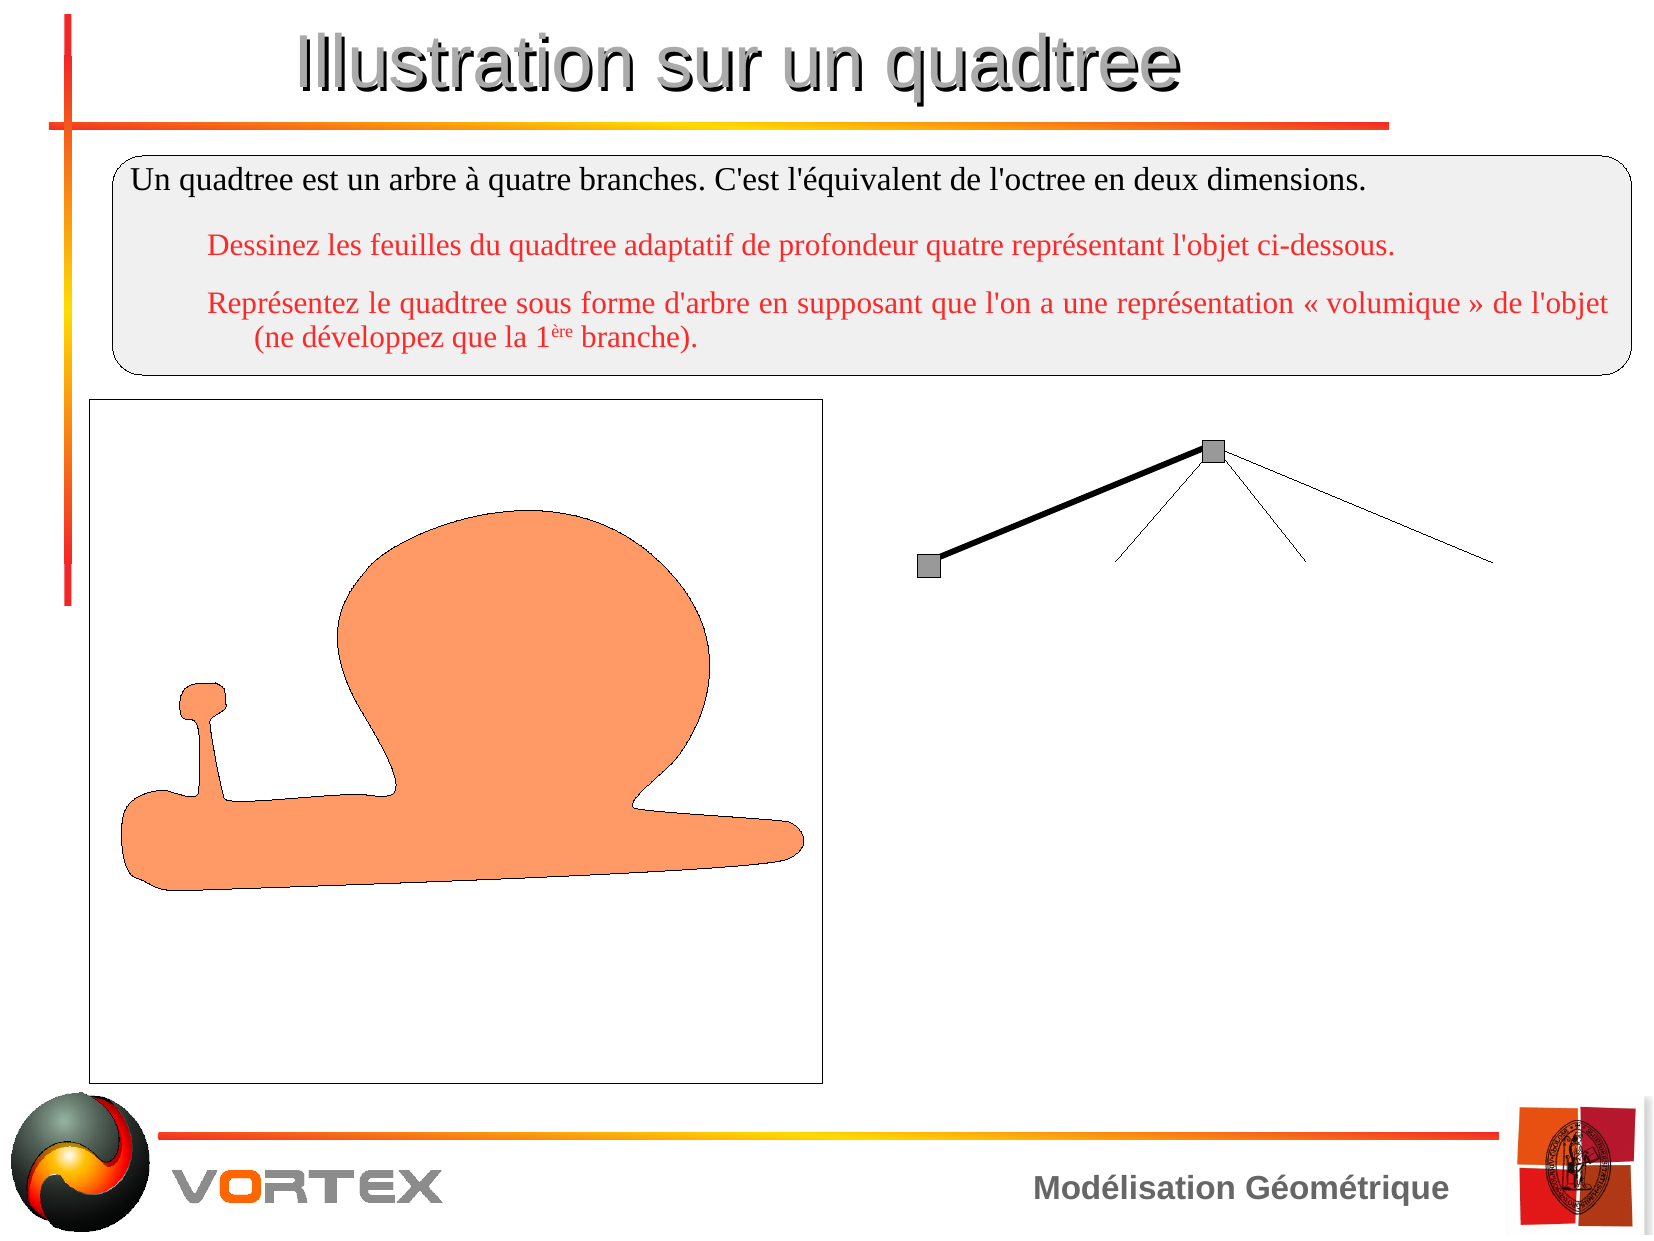

# Illustration sur un quadtree
Un quadtree est un arbre à quatre branches. C'est l'équivalent de l'octree en deux dimensions.
Dessinez les feuilles du quadtree adaptatif de profondeur quatre représentant l'objet ci-dessous.
Représentez le quadtree sous forme d'arbre en supposant que l'on a une représentation « volumique » de l'objet (ne développez que la 1ère branche).